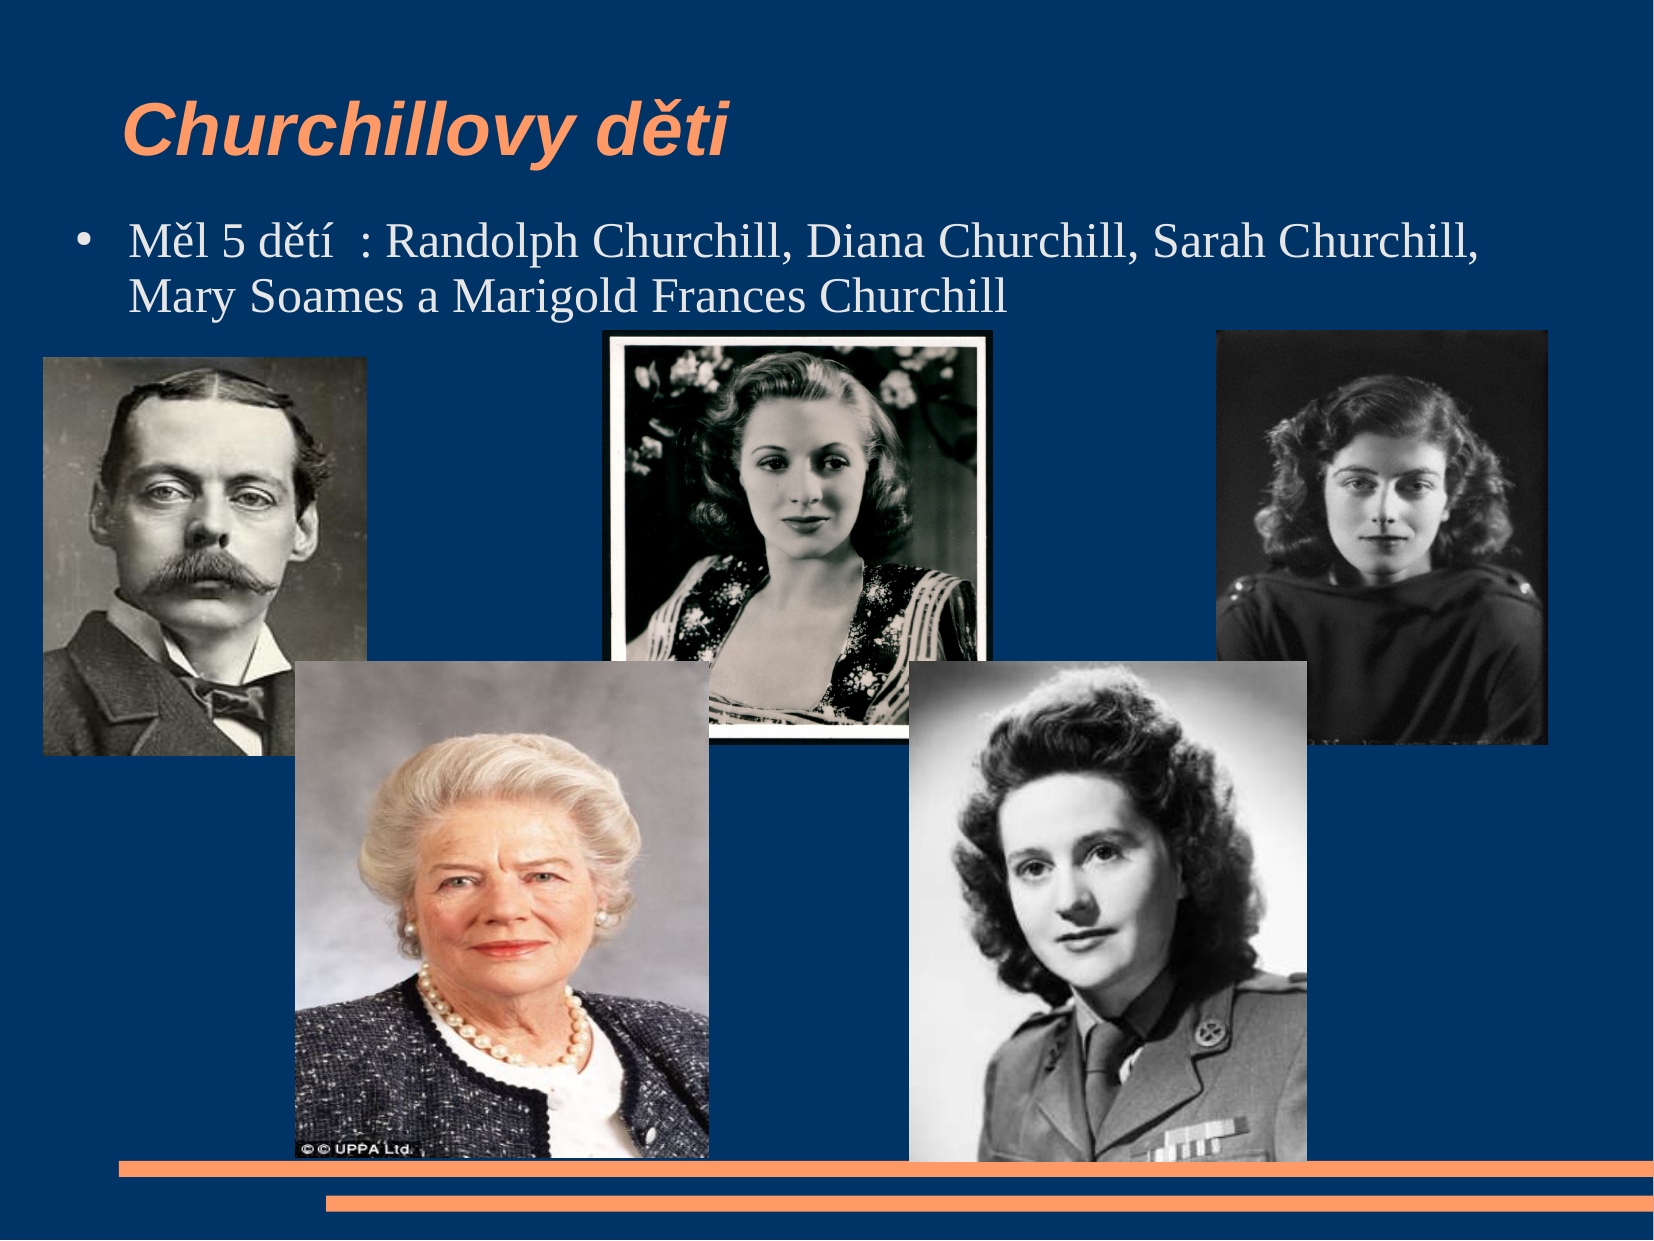

Churchillovy děti
# Měl 5 dětí : Randolph Churchill, Diana Churchill, Sarah Churchill, Mary Soames a Marigold Frances Churchill